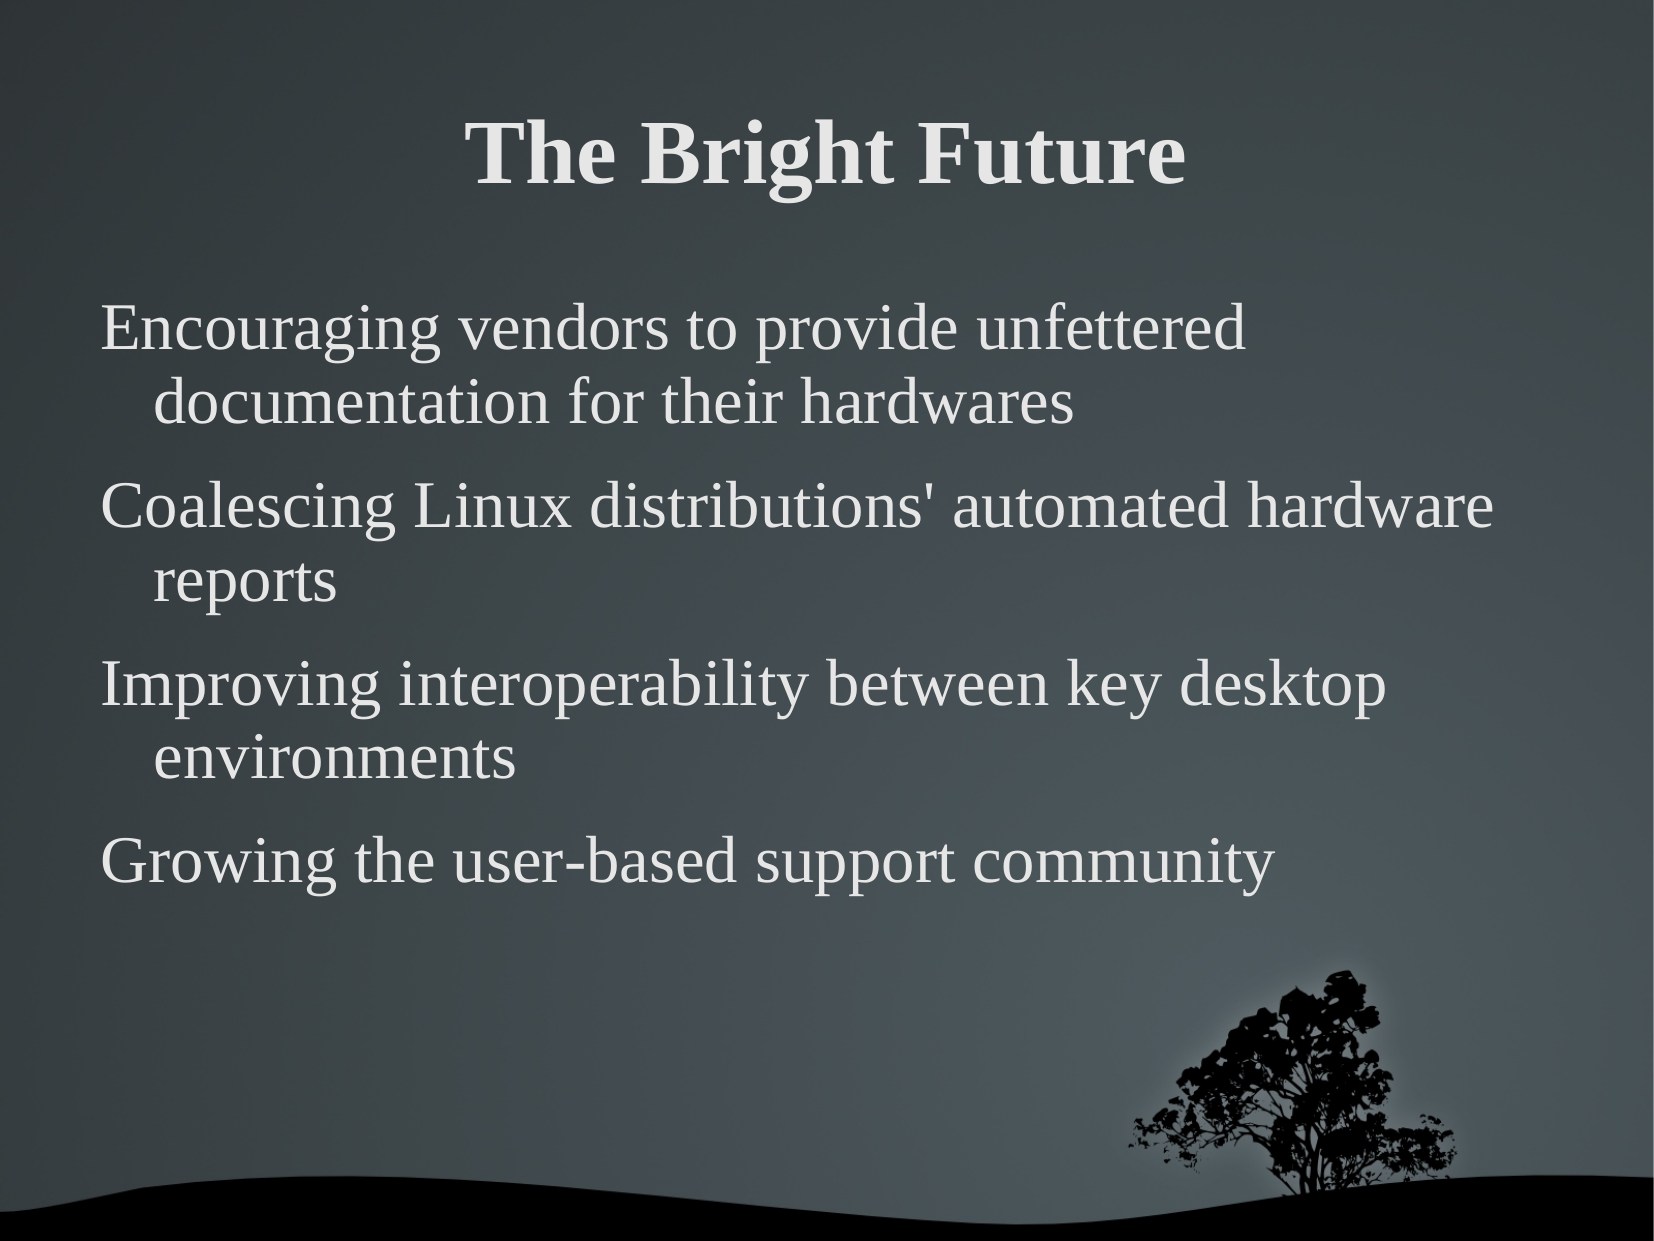

# The Bright Future
Encouraging vendors to provide unfettered documentation for their hardwares
Coalescing Linux distributions' automated hardware reports
Improving interoperability between key desktop environments
Growing the user-based support community